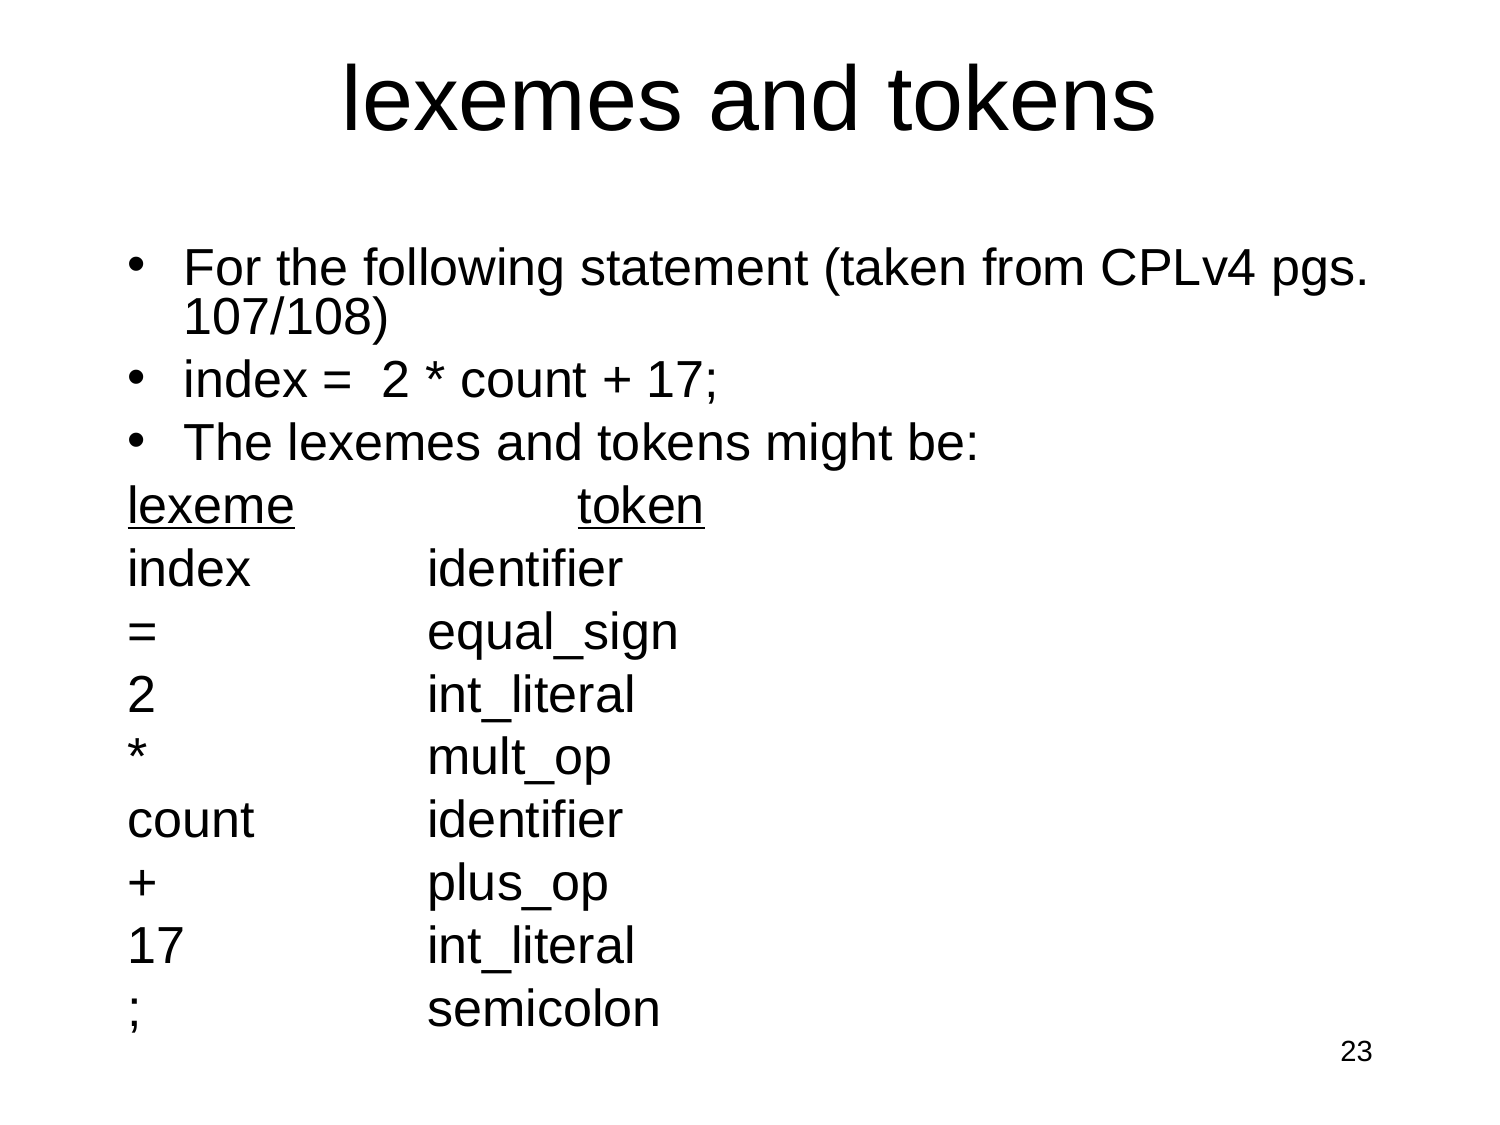

# lexemes and tokens
For the following statement (taken from CPLv4 pgs. 107/108)
index = 2 * count + 17;
The lexemes and tokens might be:
lexeme		token
index		identifier
=			equal_sign
2			int_literal
*			mult_op
count		identifier
+			plus_op
17		int_literal
;			semicolon